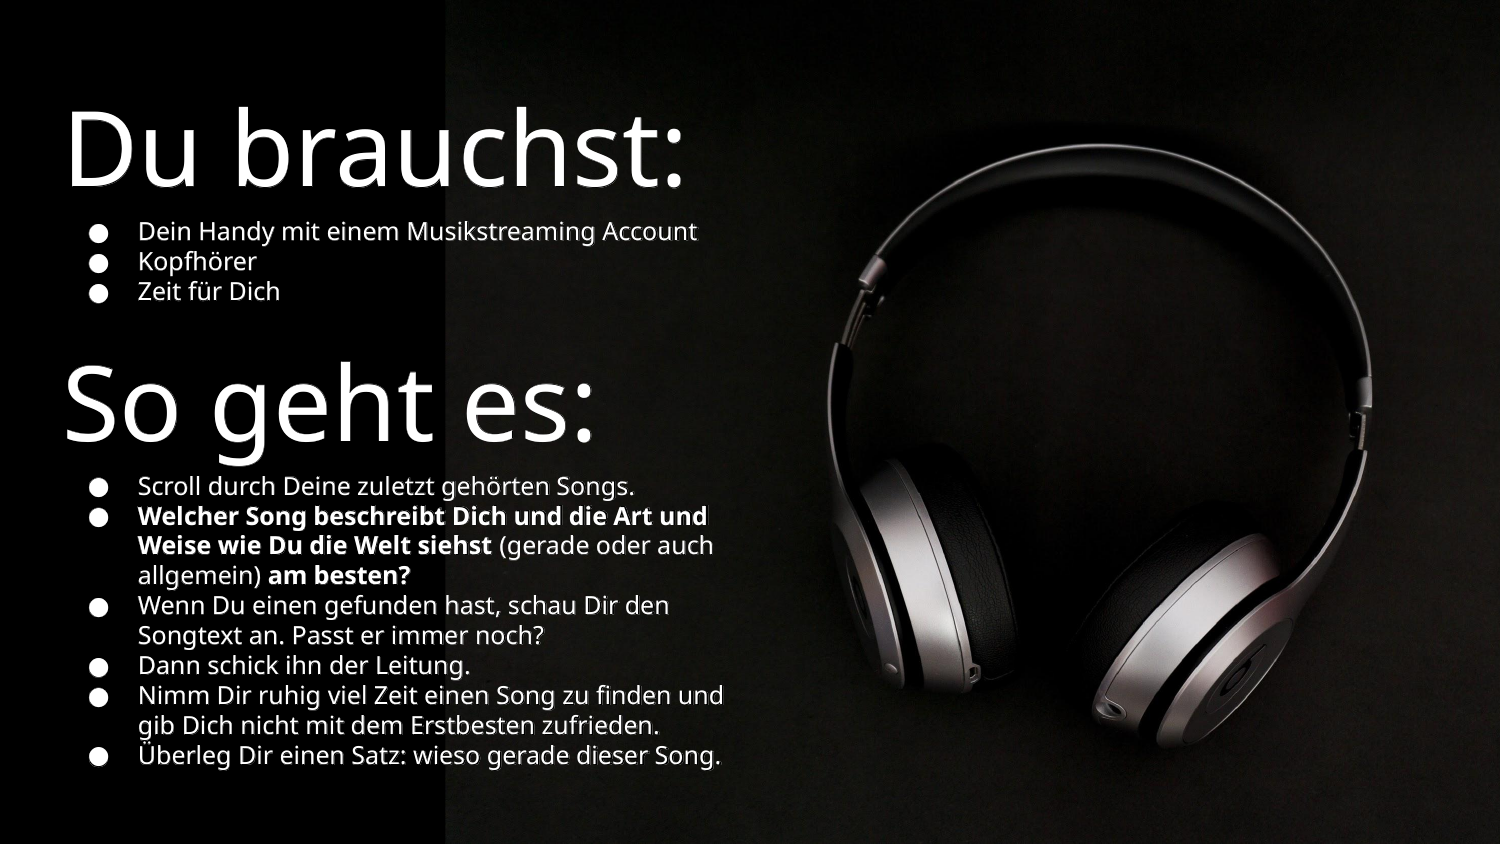

Du brauchst:
Dein Handy mit einem Musikstreaming Account
Kopfhörer
Zeit für Dich
So geht es:
Scroll durch Deine zuletzt gehörten Songs.
Welcher Song beschreibt Dich und die Art und Weise wie Du die Welt siehst (gerade oder auch allgemein) am besten?
Wenn Du einen gefunden hast, schau Dir den Songtext an. Passt er immer noch?
Dann schick ihn der Leitung.
Nimm Dir ruhig viel Zeit einen Song zu finden und gib Dich nicht mit dem Erstbesten zufrieden.
Überleg Dir einen Satz: wieso gerade dieser Song.